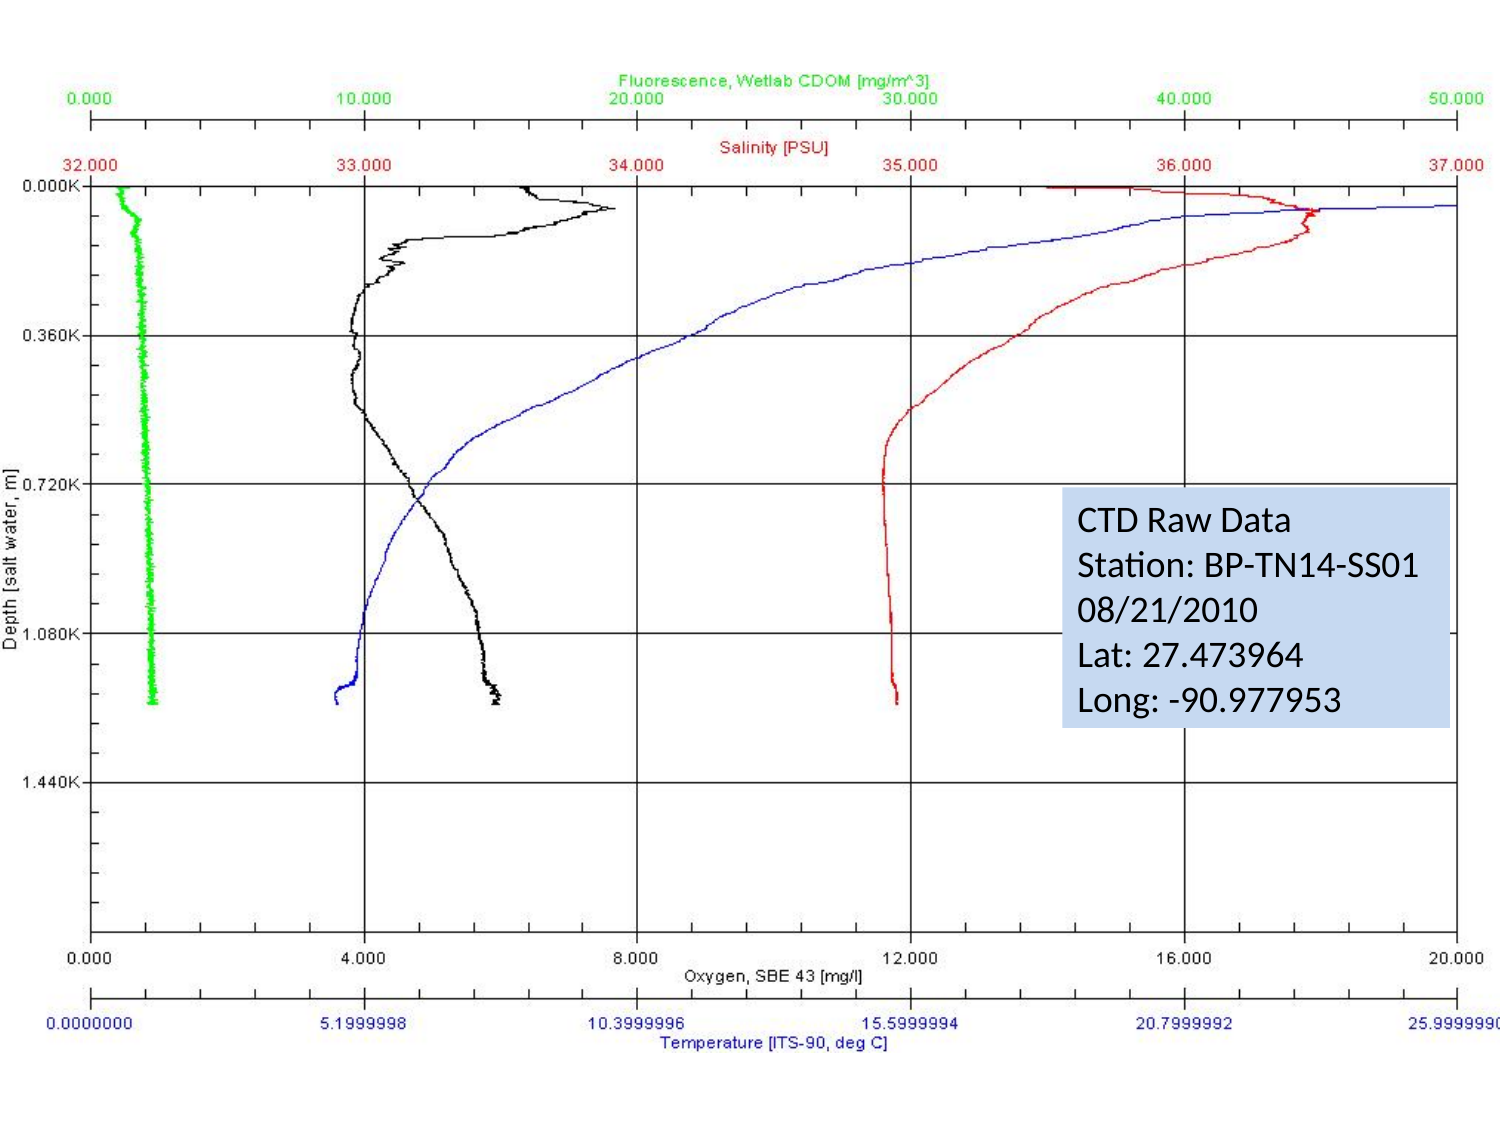

CTD Raw Data
Station: BP-TN14-SS01
08/21/2010
Lat: 27.473964
Long: -90.977953